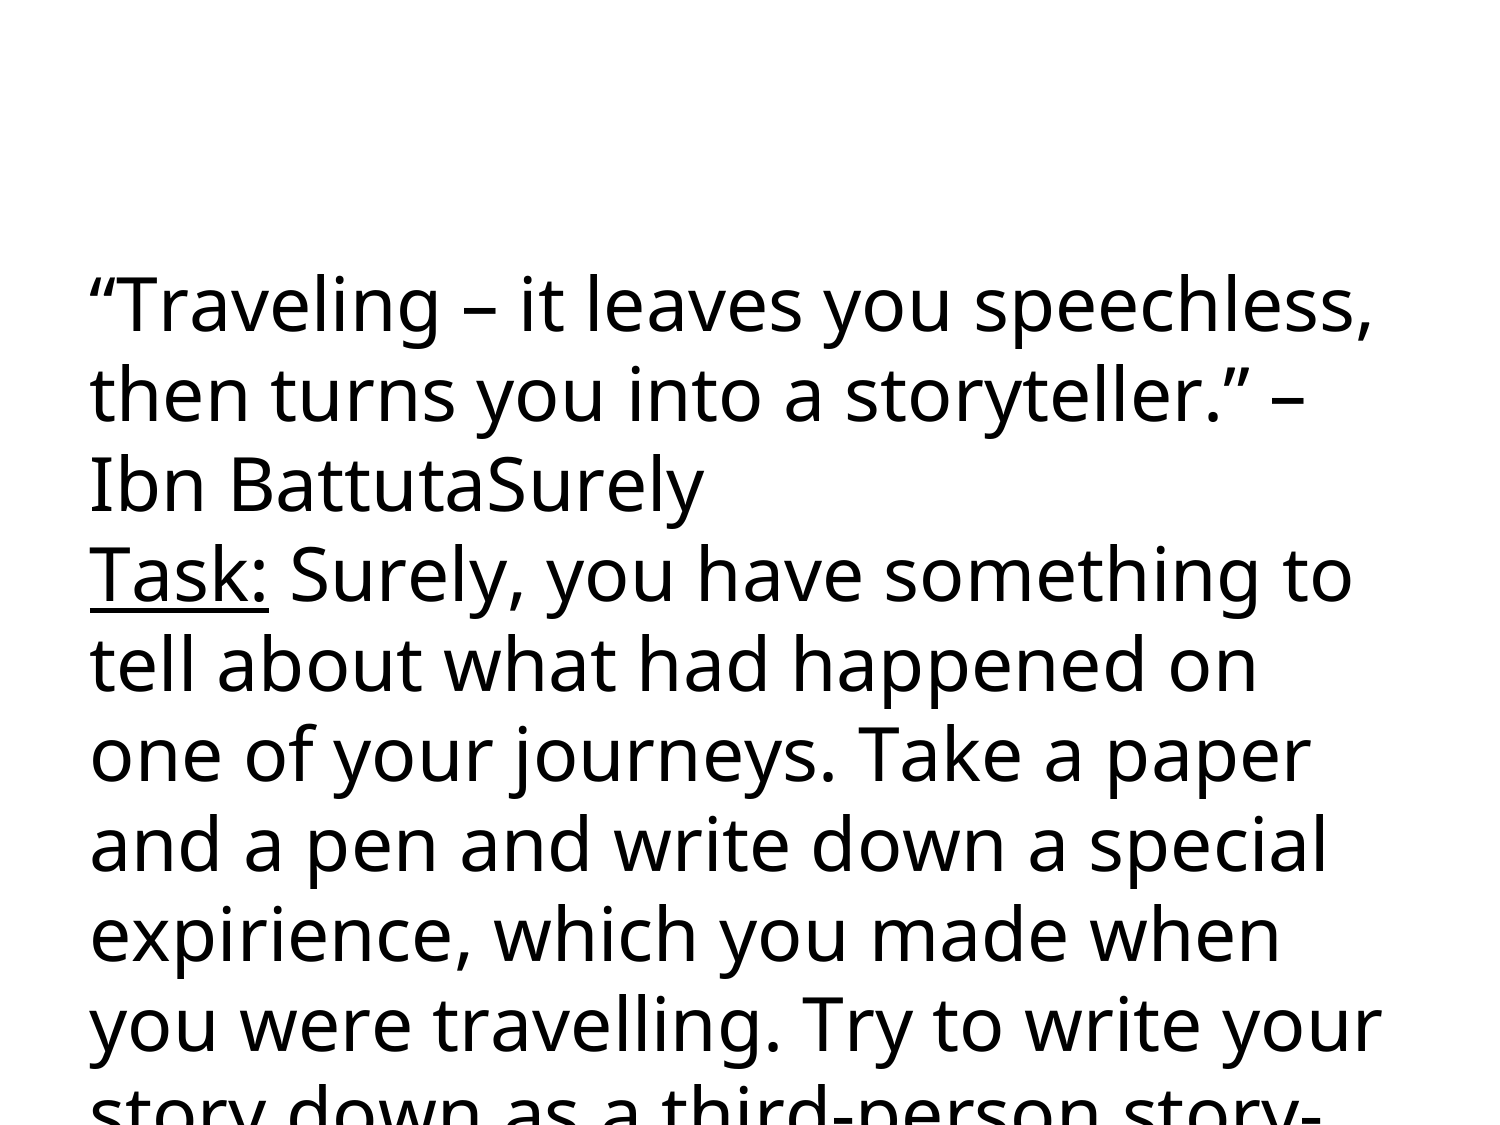

# “Traveling – it leaves you speechless, then turns you into a storyteller.” – Ibn BattutaSurely Task: Surely, you have something to tell about what had happened on one of your journeys. Take a paper and a pen and write down a special expirience, which you made when you were travelling. Try to write your story down as a third-person story-teller.